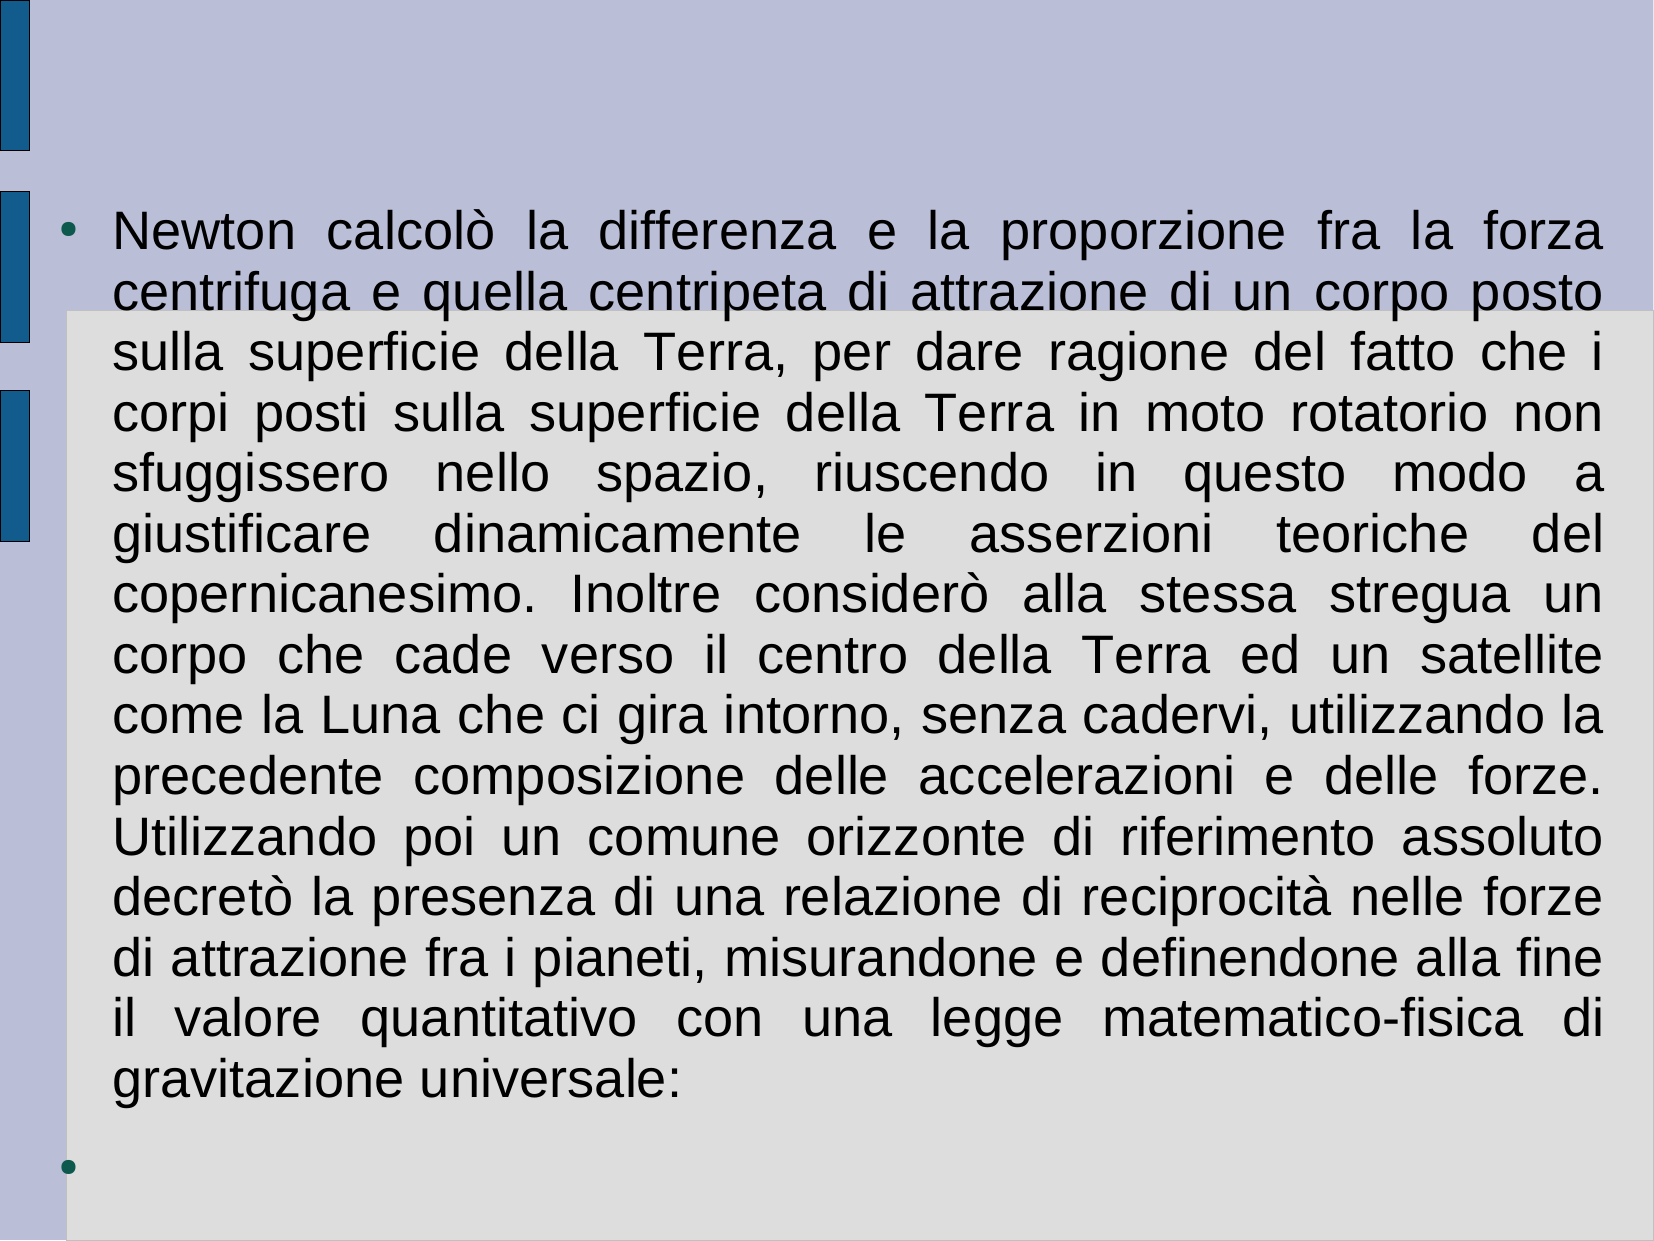

#
Newton calcolò la differenza e la proporzione fra la forza centrifuga e quella centripeta di attrazione di un corpo posto sulla superficie della Terra, per dare ragione del fatto che i corpi posti sulla superficie della Terra in moto rotatorio non sfuggissero nello spazio, riuscendo in questo modo a giustificare dinamicamente le asserzioni teoriche del copernicanesimo. Inoltre considerò alla stessa stregua un corpo che cade verso il centro della Terra ed un satellite come la Luna che ci gira intorno, senza cadervi, utilizzando la precedente composizione delle accelerazioni e delle forze. Utilizzando poi un comune orizzonte di riferimento assoluto decretò la presenza di una relazione di reciprocità nelle forze di attrazione fra i pianeti, misurandone e definendone alla fine il valore quantitativo con una legge matematico-fisica di gravitazione universale: